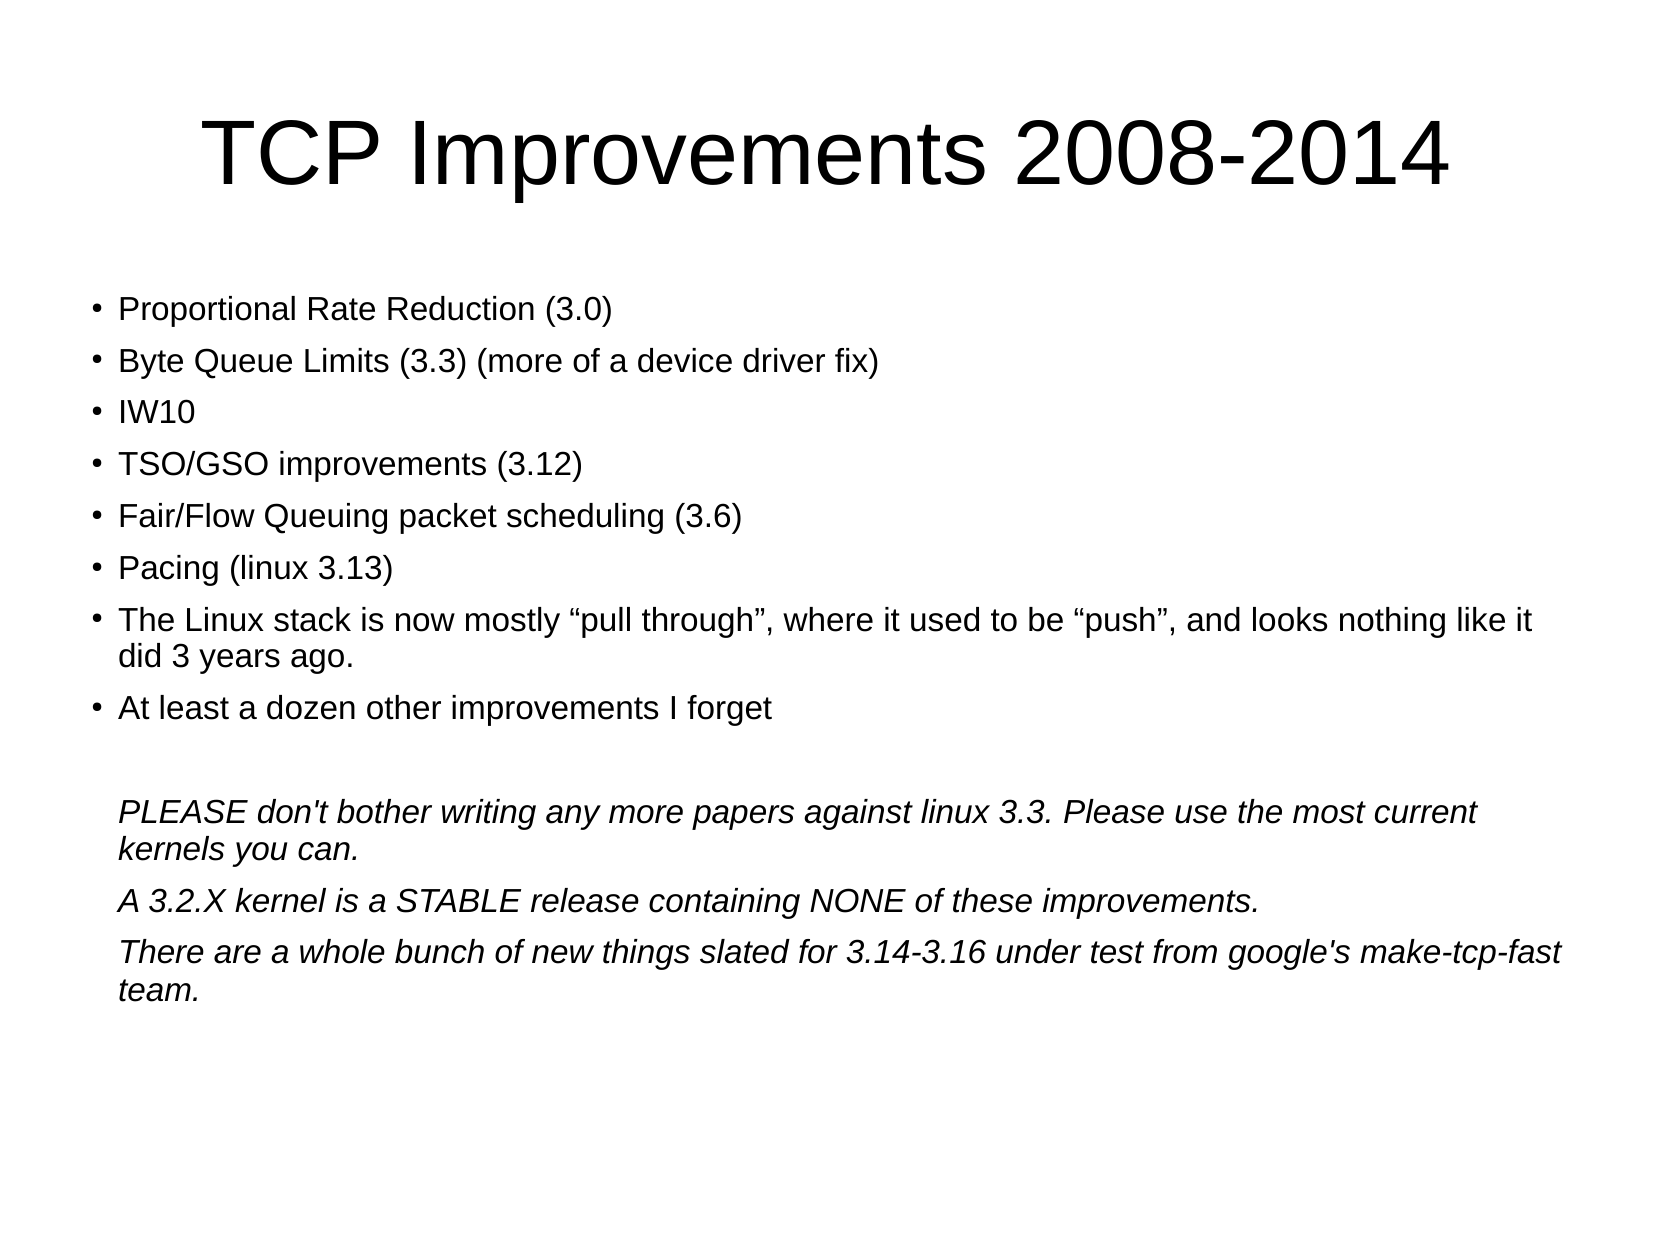

# TCP Improvements 2008-2014
Proportional Rate Reduction (3.0)
Byte Queue Limits (3.3) (more of a device driver fix)
IW10
TSO/GSO improvements (3.12)
Fair/Flow Queuing packet scheduling (3.6)
Pacing (linux 3.13)
The Linux stack is now mostly “pull through”, where it used to be “push”, and looks nothing like it did 3 years ago.
At least a dozen other improvements I forget
PLEASE don't bother writing any more papers against linux 3.3. Please use the most current kernels you can.
A 3.2.X kernel is a STABLE release containing NONE of these improvements.
There are a whole bunch of new things slated for 3.14-3.16 under test from google's make-tcp-fast team.